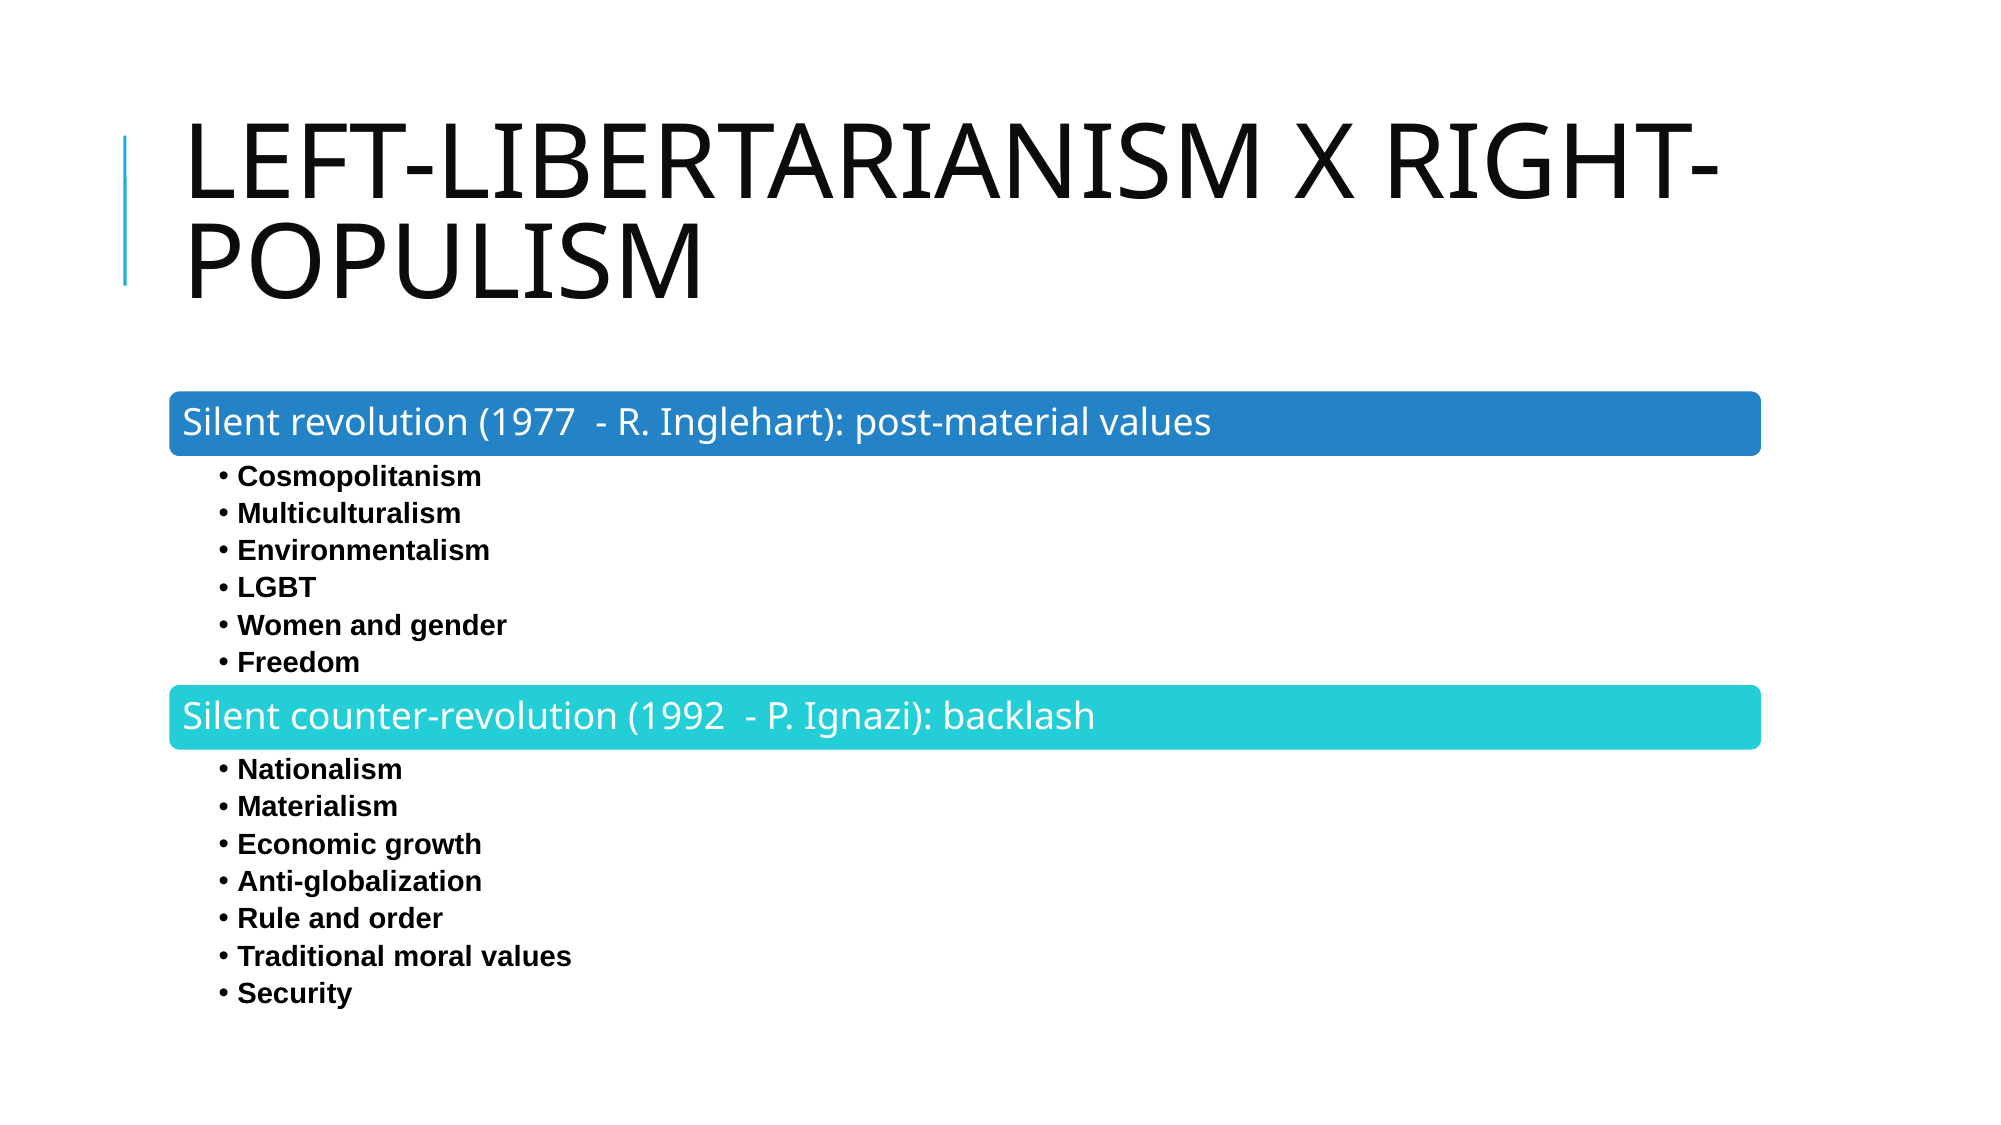

# LEFT-LIBERTARIANISM X RIGHT-POPULISM
Silent revolution (1977 - R. Inglehart): post-material values
Cosmopolitanism
Multiculturalism
Environmentalism
LGBT
Women and gender
Freedom
Silent counter-revolution (1992 - P. Ignazi): backlash
Nationalism
Materialism
Economic growth
Anti-globalization
Rule and order
Traditional moral values
Security